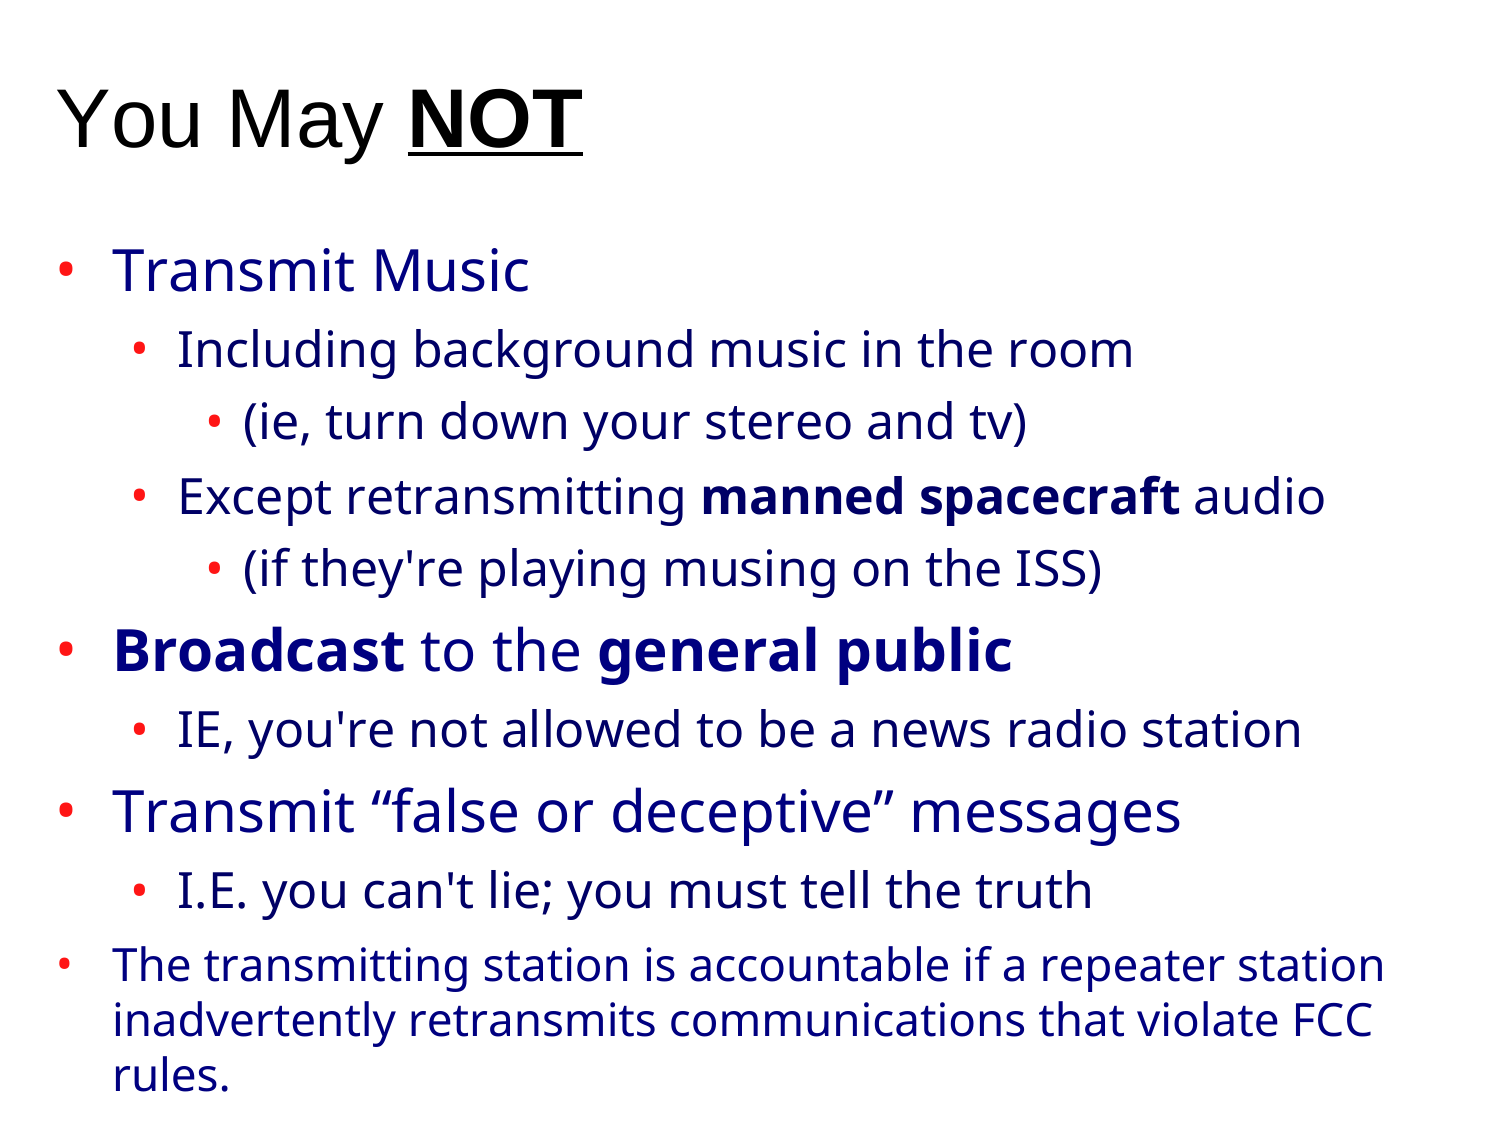

# You May NOT
Transmit Music
Including background music in the room
(ie, turn down your stereo and tv)
Except retransmitting manned spacecraft audio
(if they're playing musing on the ISS)
Broadcast to the general public
IE, you're not allowed to be a news radio station
Transmit “false or deceptive” messages
I.E. you can't lie; you must tell the truth
The transmitting station is accountable if a repeater station inadvertently retransmits communications that violate FCC rules.